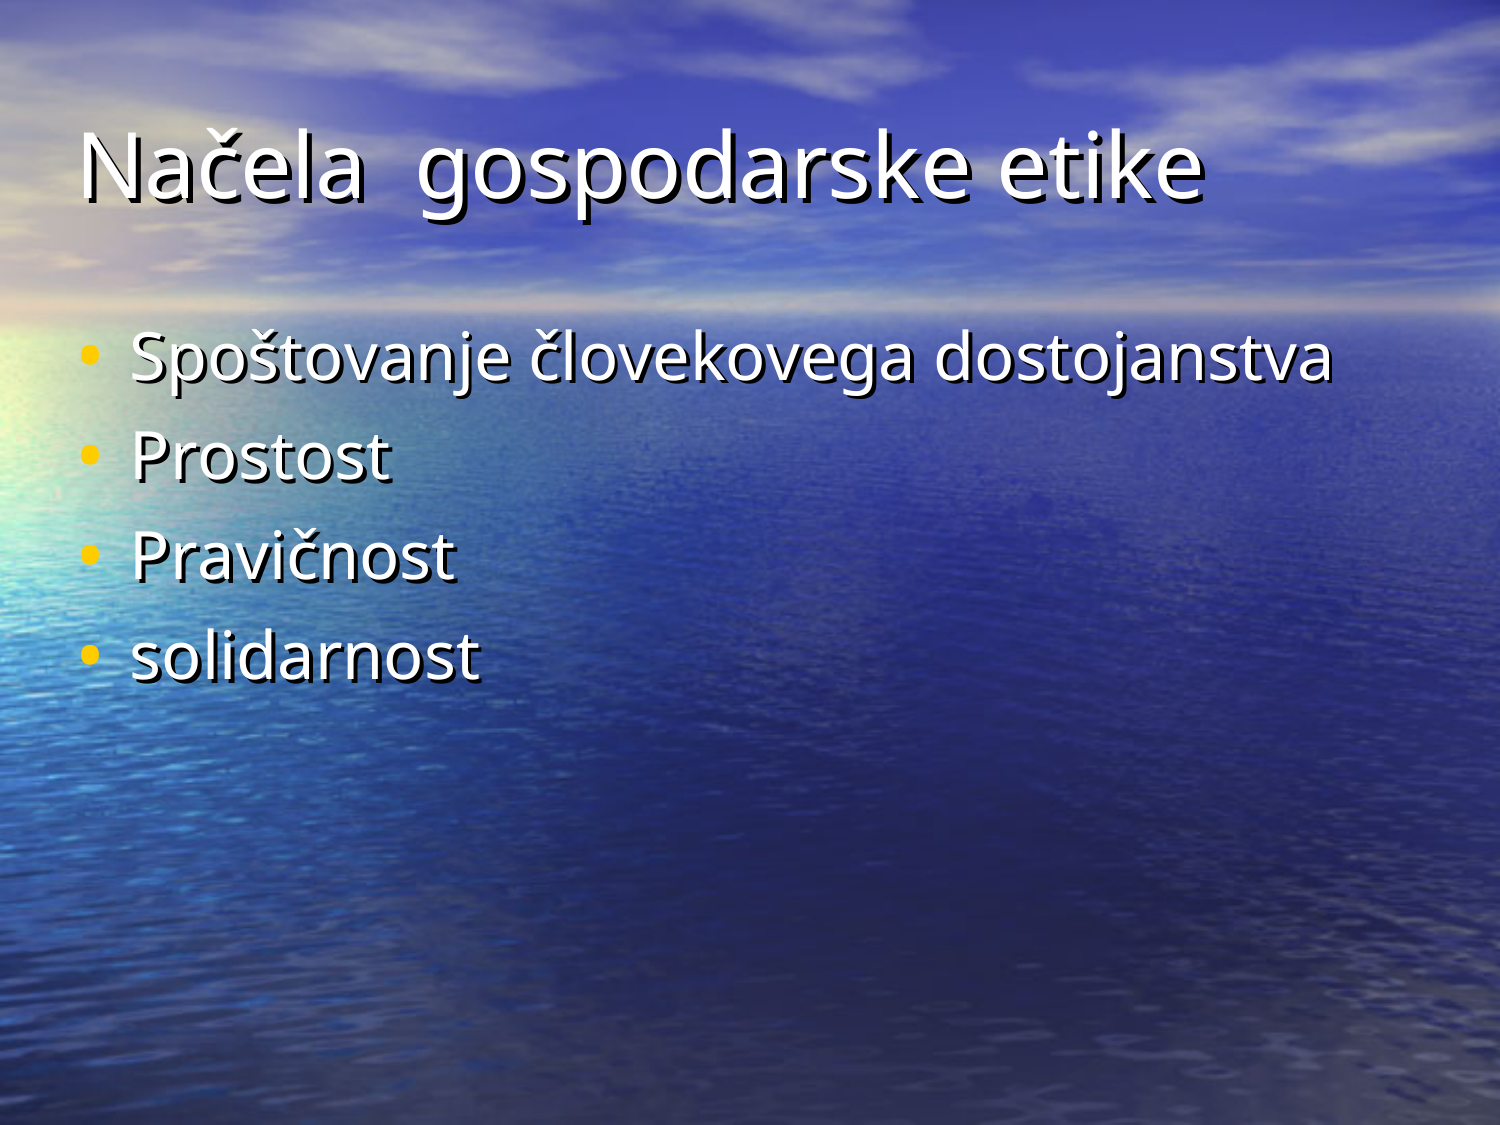

# Načela gospodarske etike
Spoštovanje človekovega dostojanstva
Prostost
Pravičnost
solidarnost